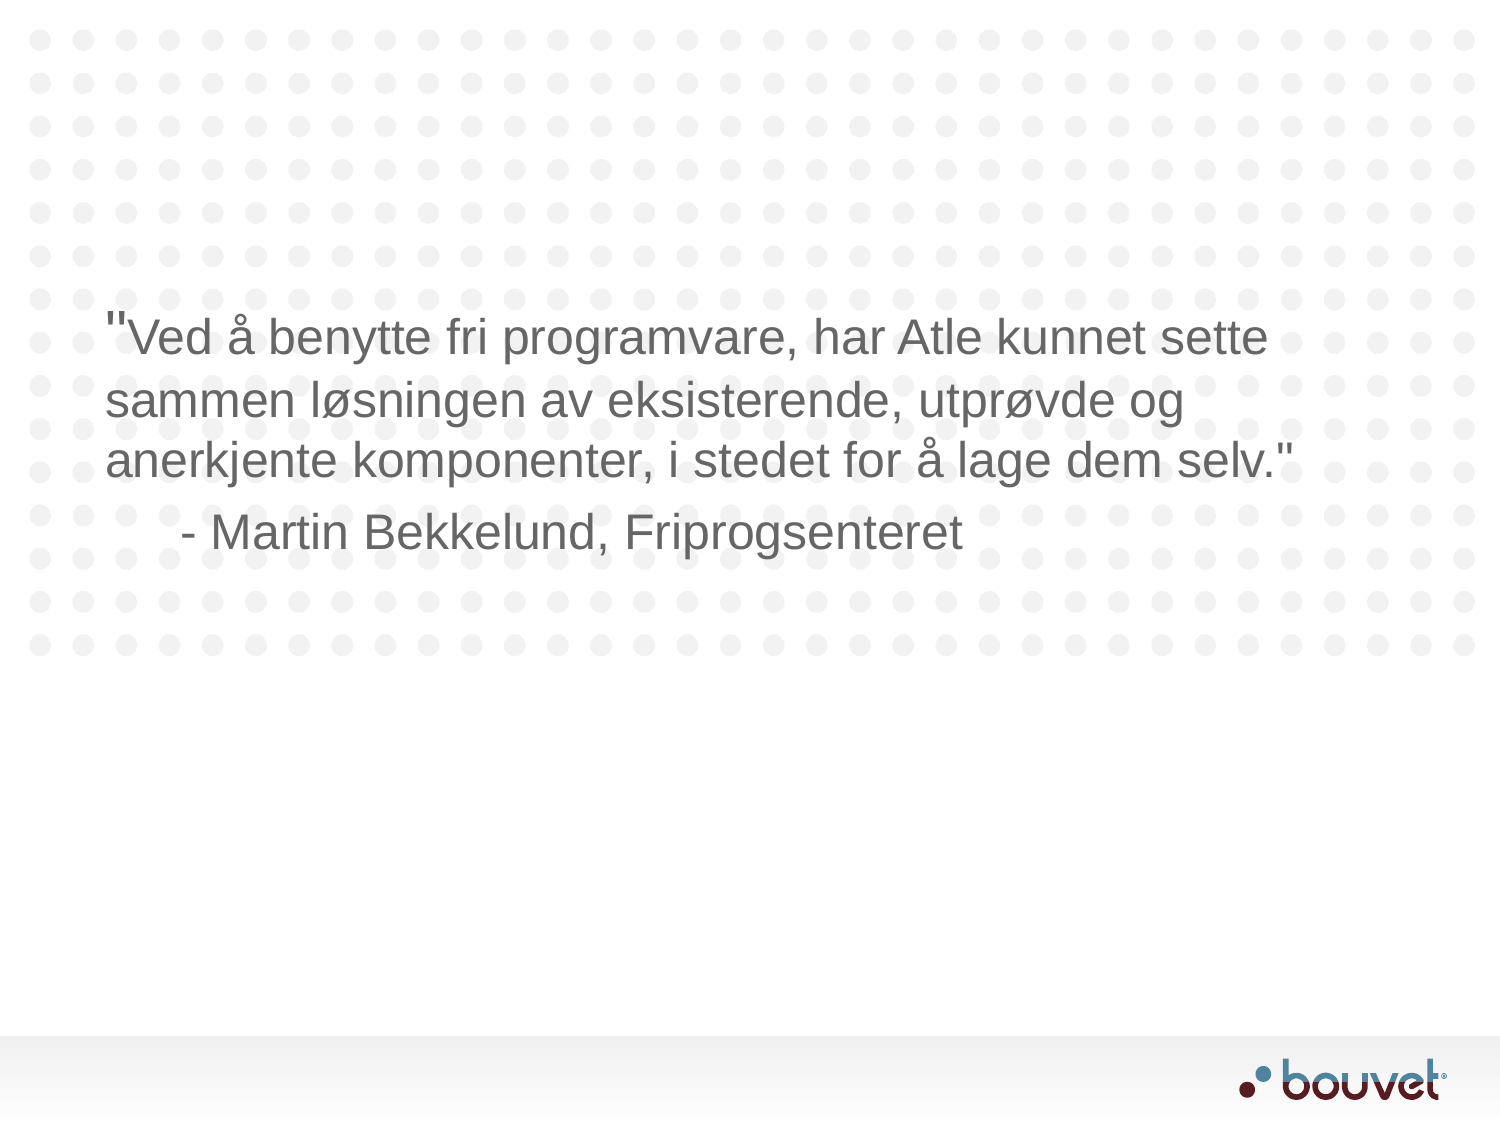

# "Ved å benytte fri programvare, har Atle kunnet sette sammen løsningen av eksisterende, utprøvde og anerkjente komponenter, i stedet for å lage dem selv."
	- Martin Bekkelund, Friprogsenteret